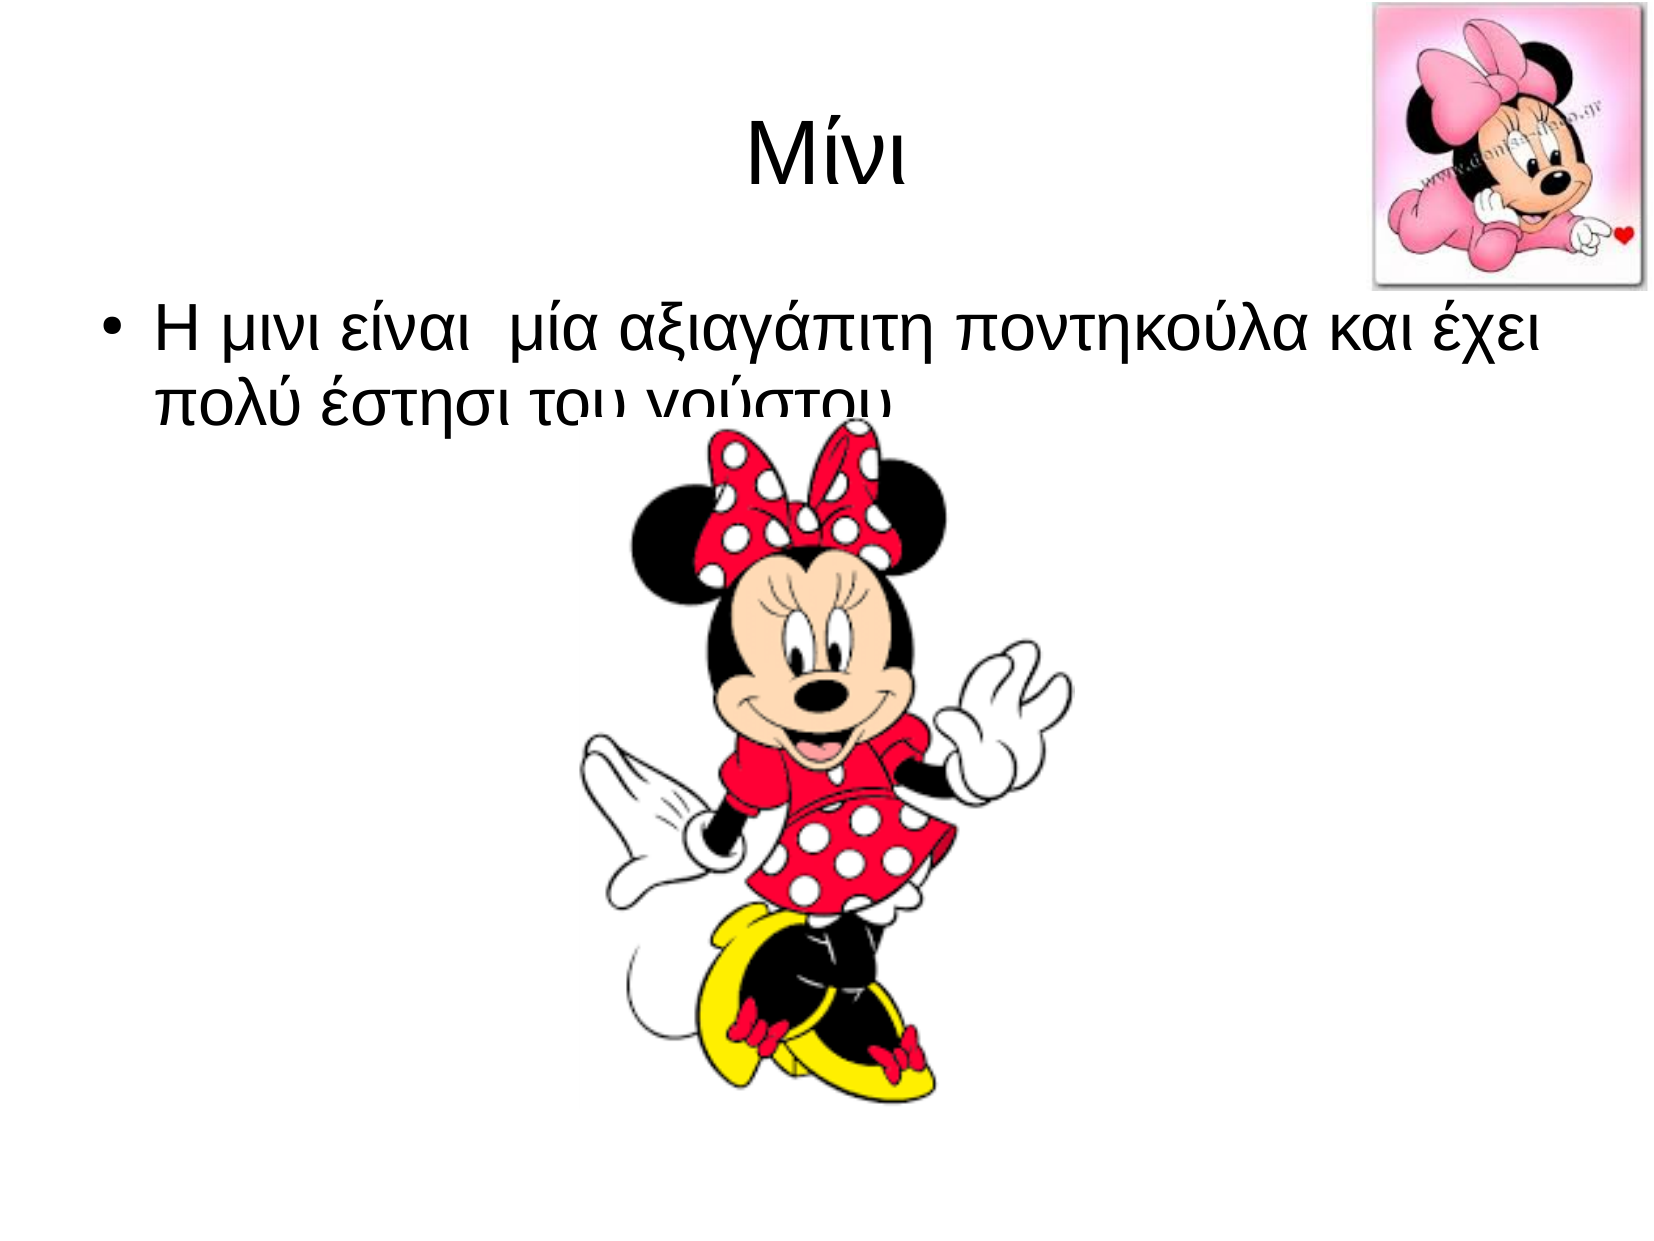

# Μίνι
Η μινι είναι μία αξιαγάπιτη ποντηκούλα και έχει πολύ έστησι του γούστου.